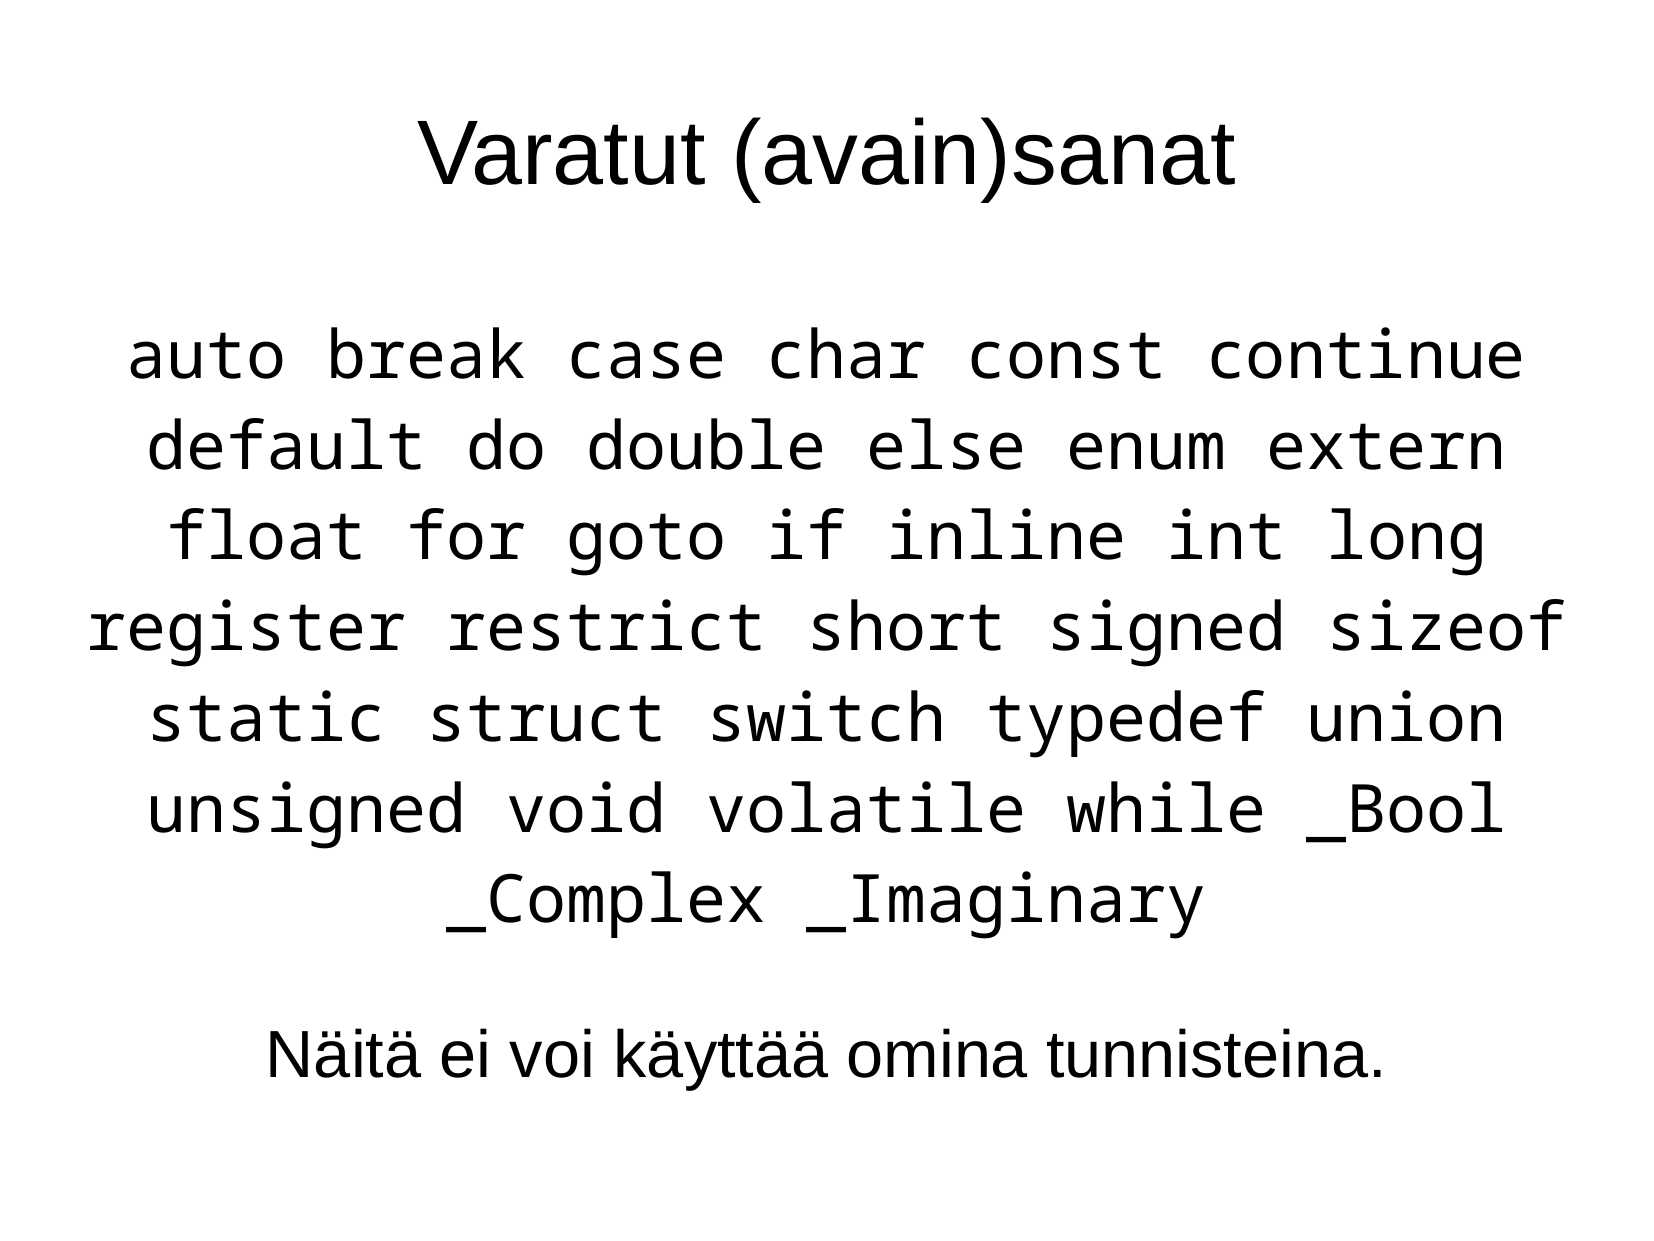

# Varatut (avain)sanat
auto break case char const continue default do double else enum extern float for goto if inline int long register restrict short signed sizeof static struct switch typedef union unsigned void volatile while _Bool _Complex _Imaginary
Näitä ei voi käyttää omina tunnisteina.